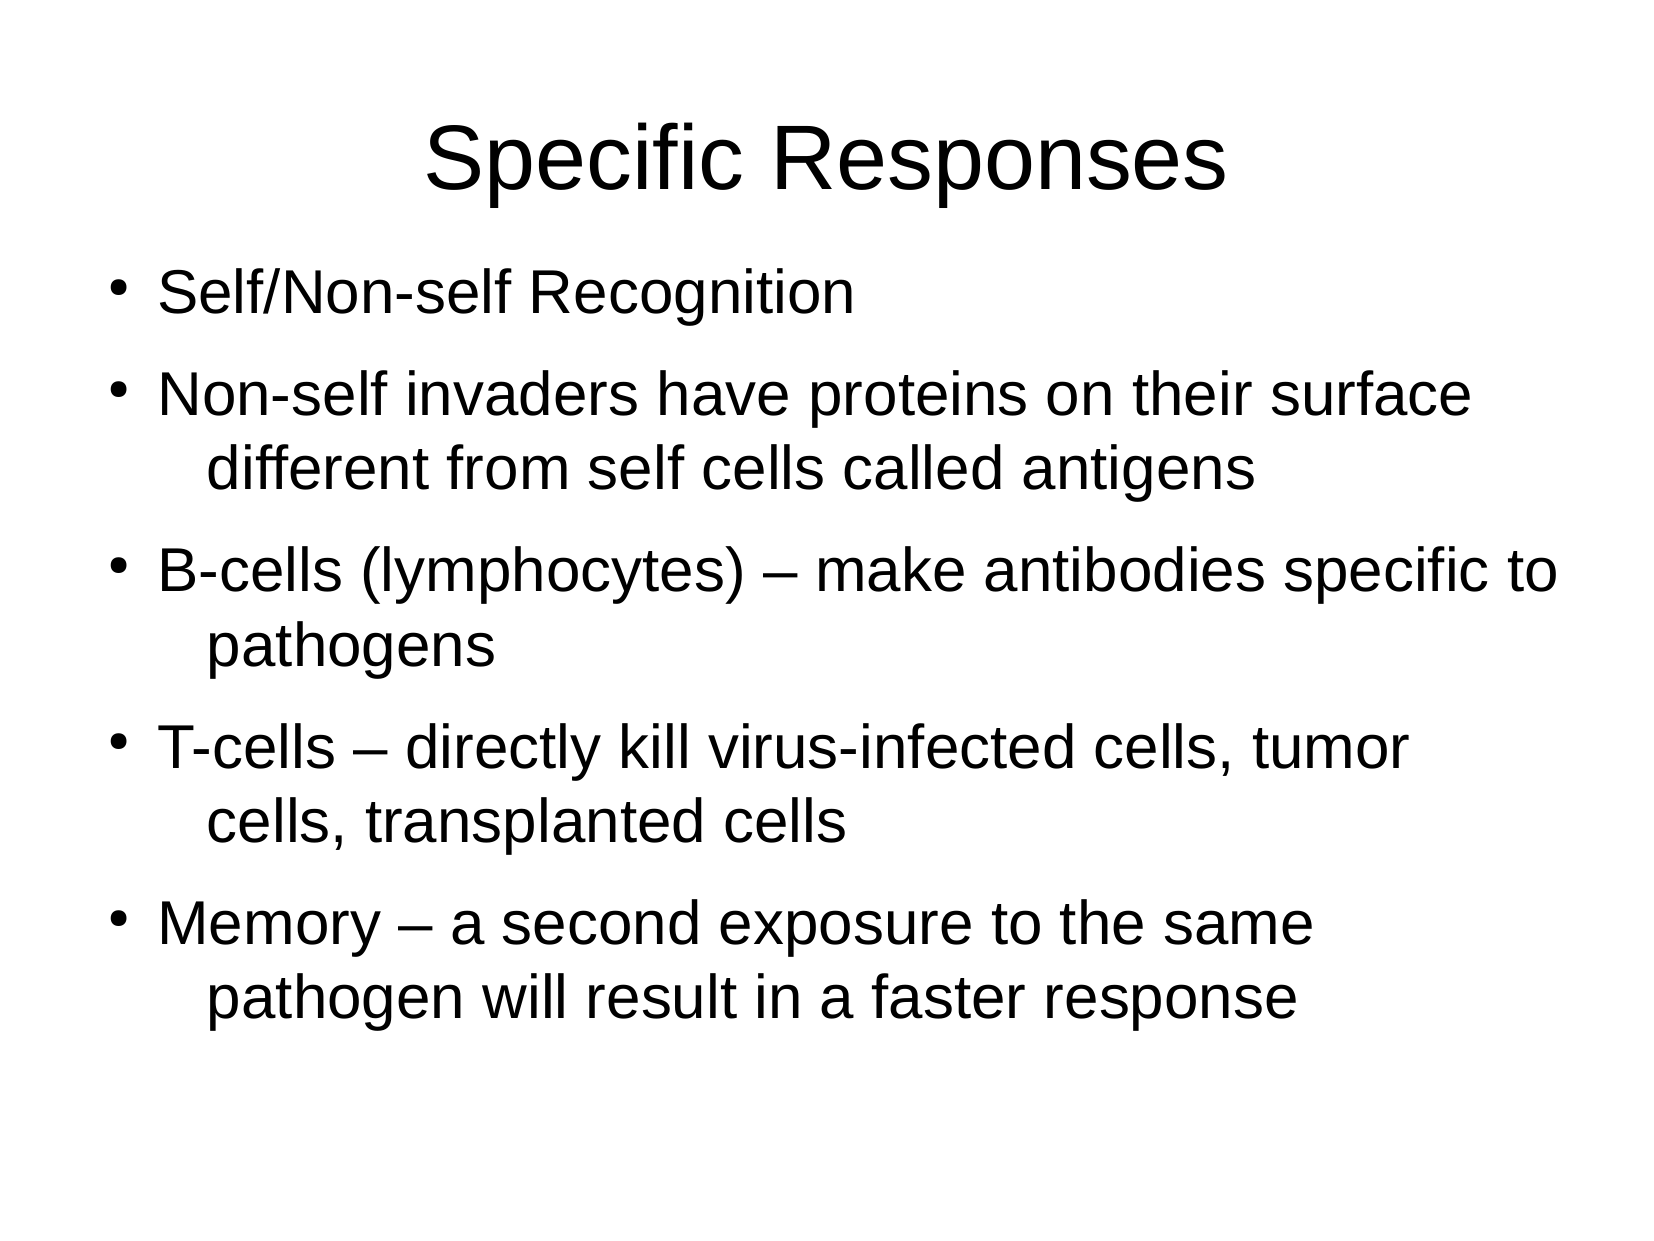

# Specific Responses
Self/Non-self Recognition
Non-self invaders have proteins on their surface different from self cells called antigens
B-cells (lymphocytes) – make antibodies specific to pathogens
T-cells – directly kill virus-infected cells, tumor cells, transplanted cells
Memory – a second exposure to the same pathogen will result in a faster response